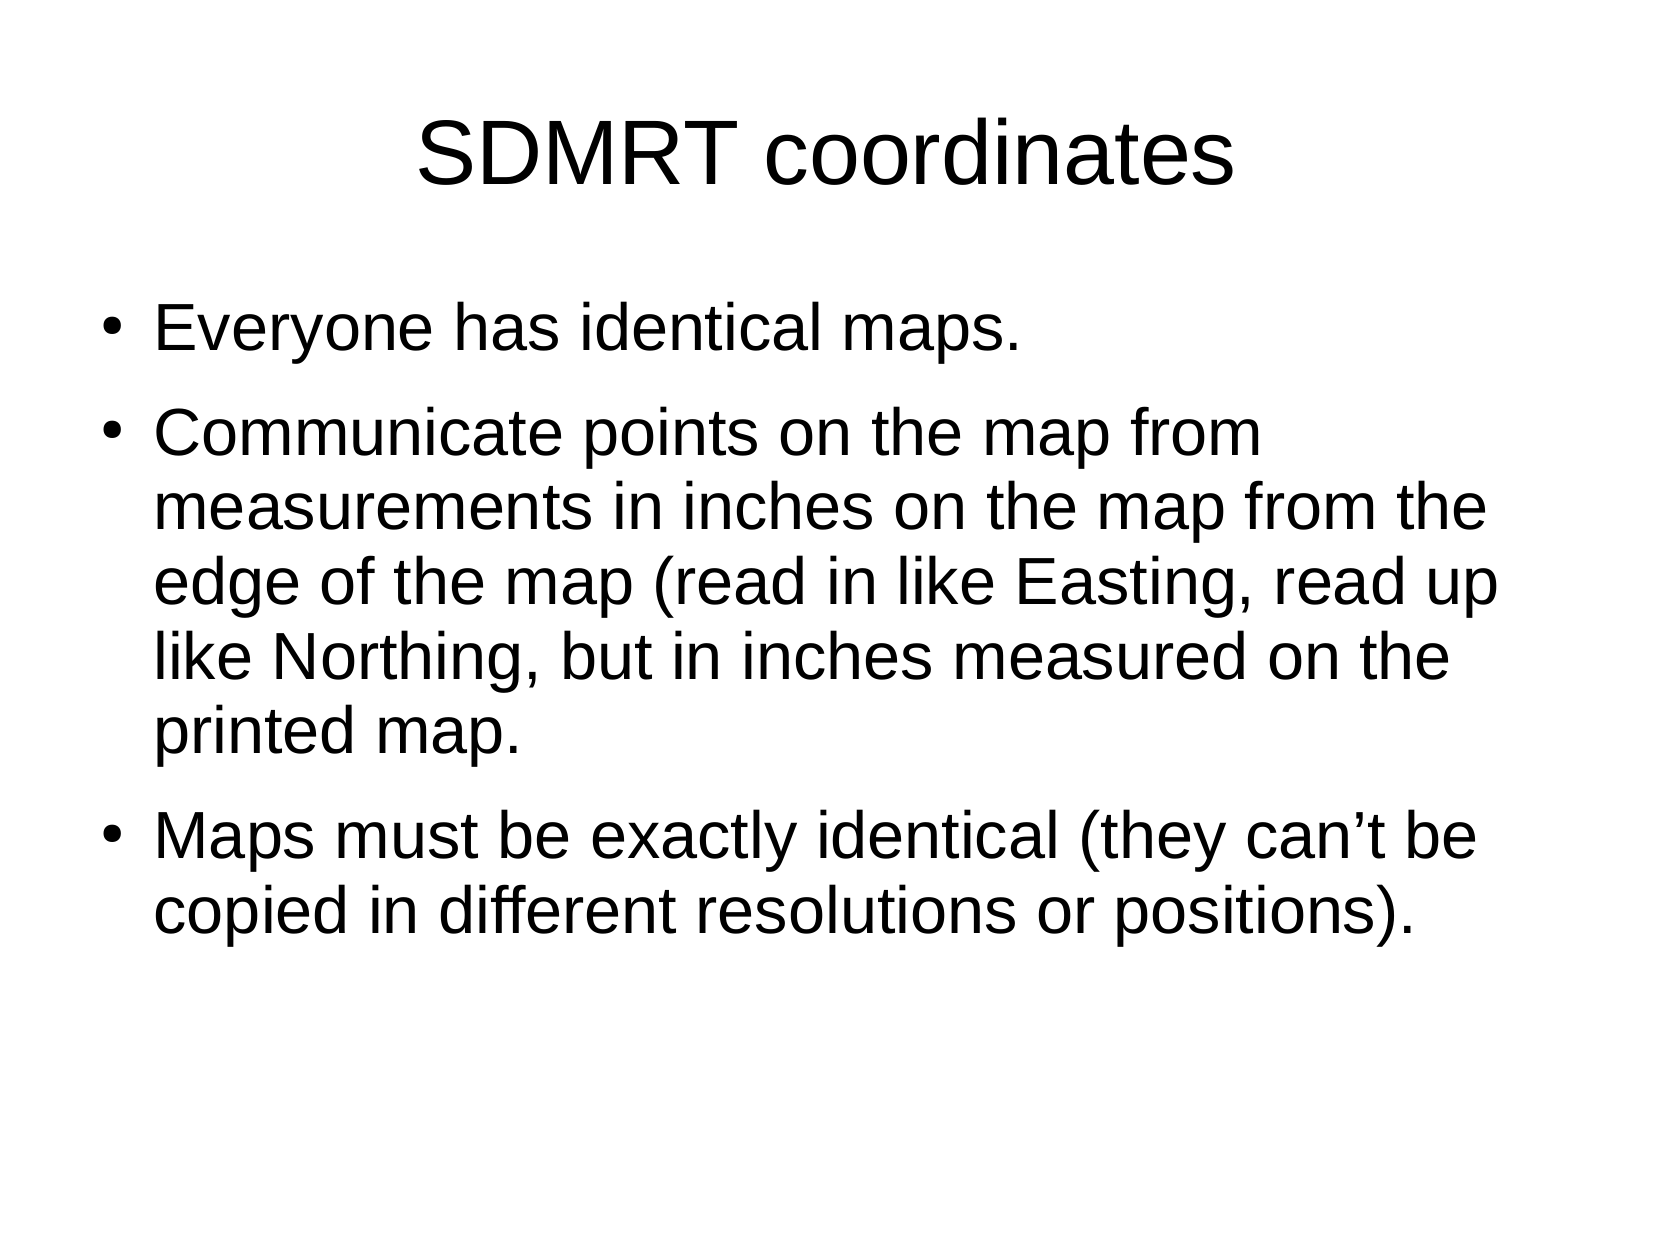

# SDMRT coordinates
Everyone has identical maps.
Communicate points on the map from measurements in inches on the map from the edge of the map (read in like Easting, read up like Northing, but in inches measured on the printed map.
Maps must be exactly identical (they can’t be copied in different resolutions or positions).